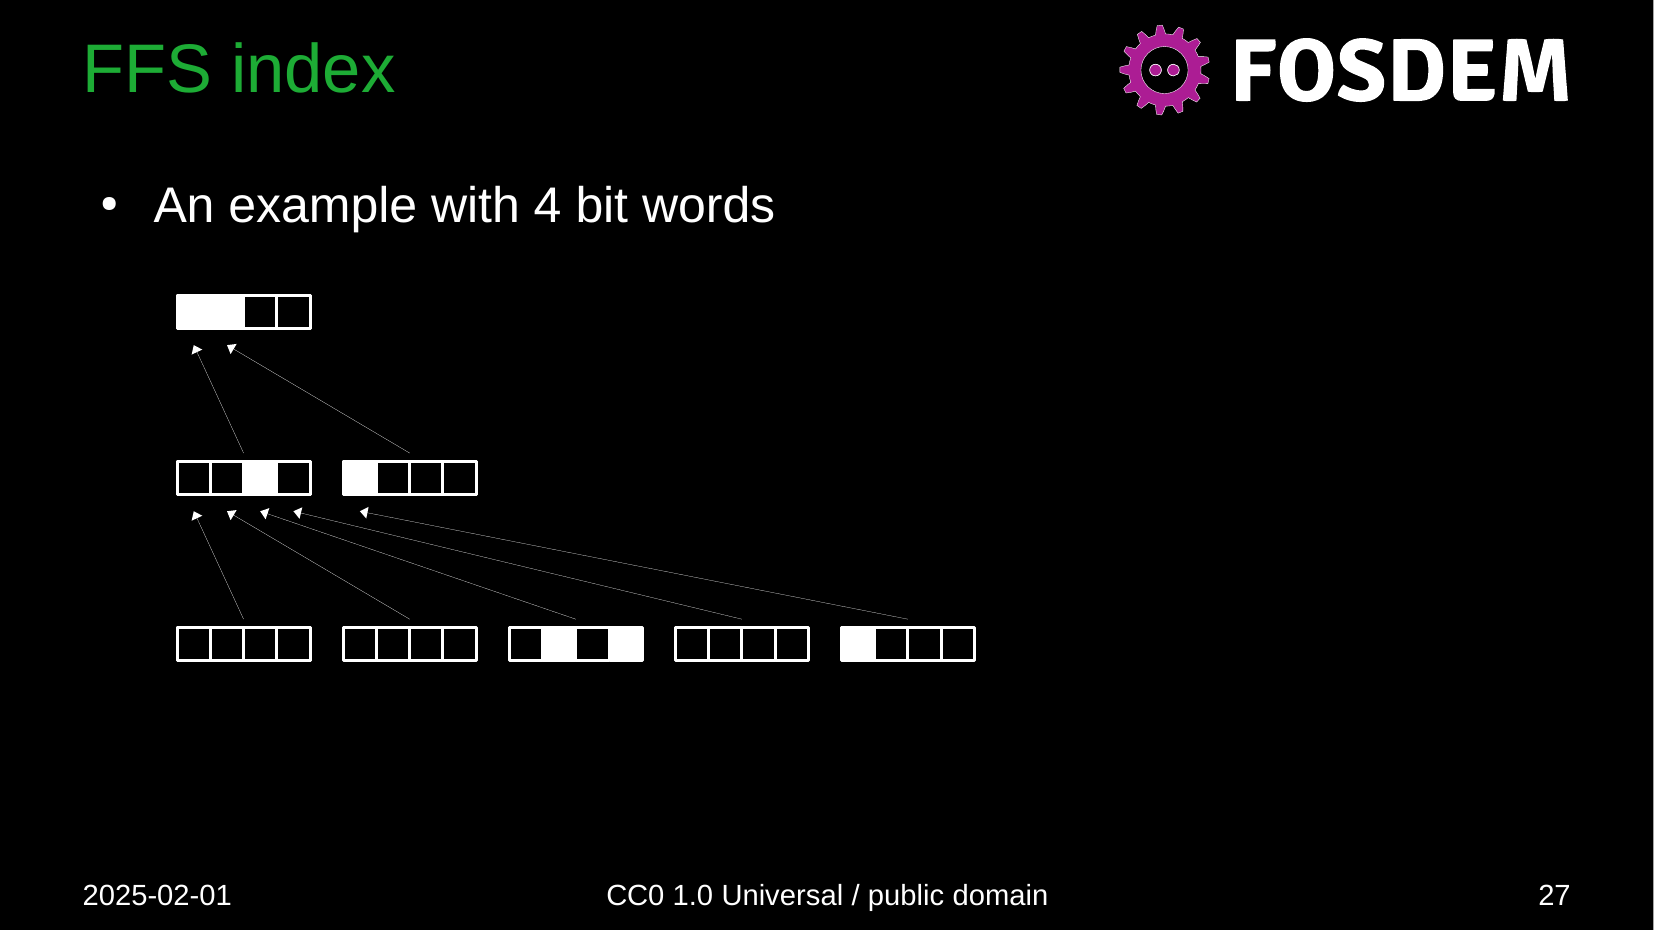

# FFS index
An example with 4 bit words
2025-02-01
CC0 1.0 Universal / public domain
27